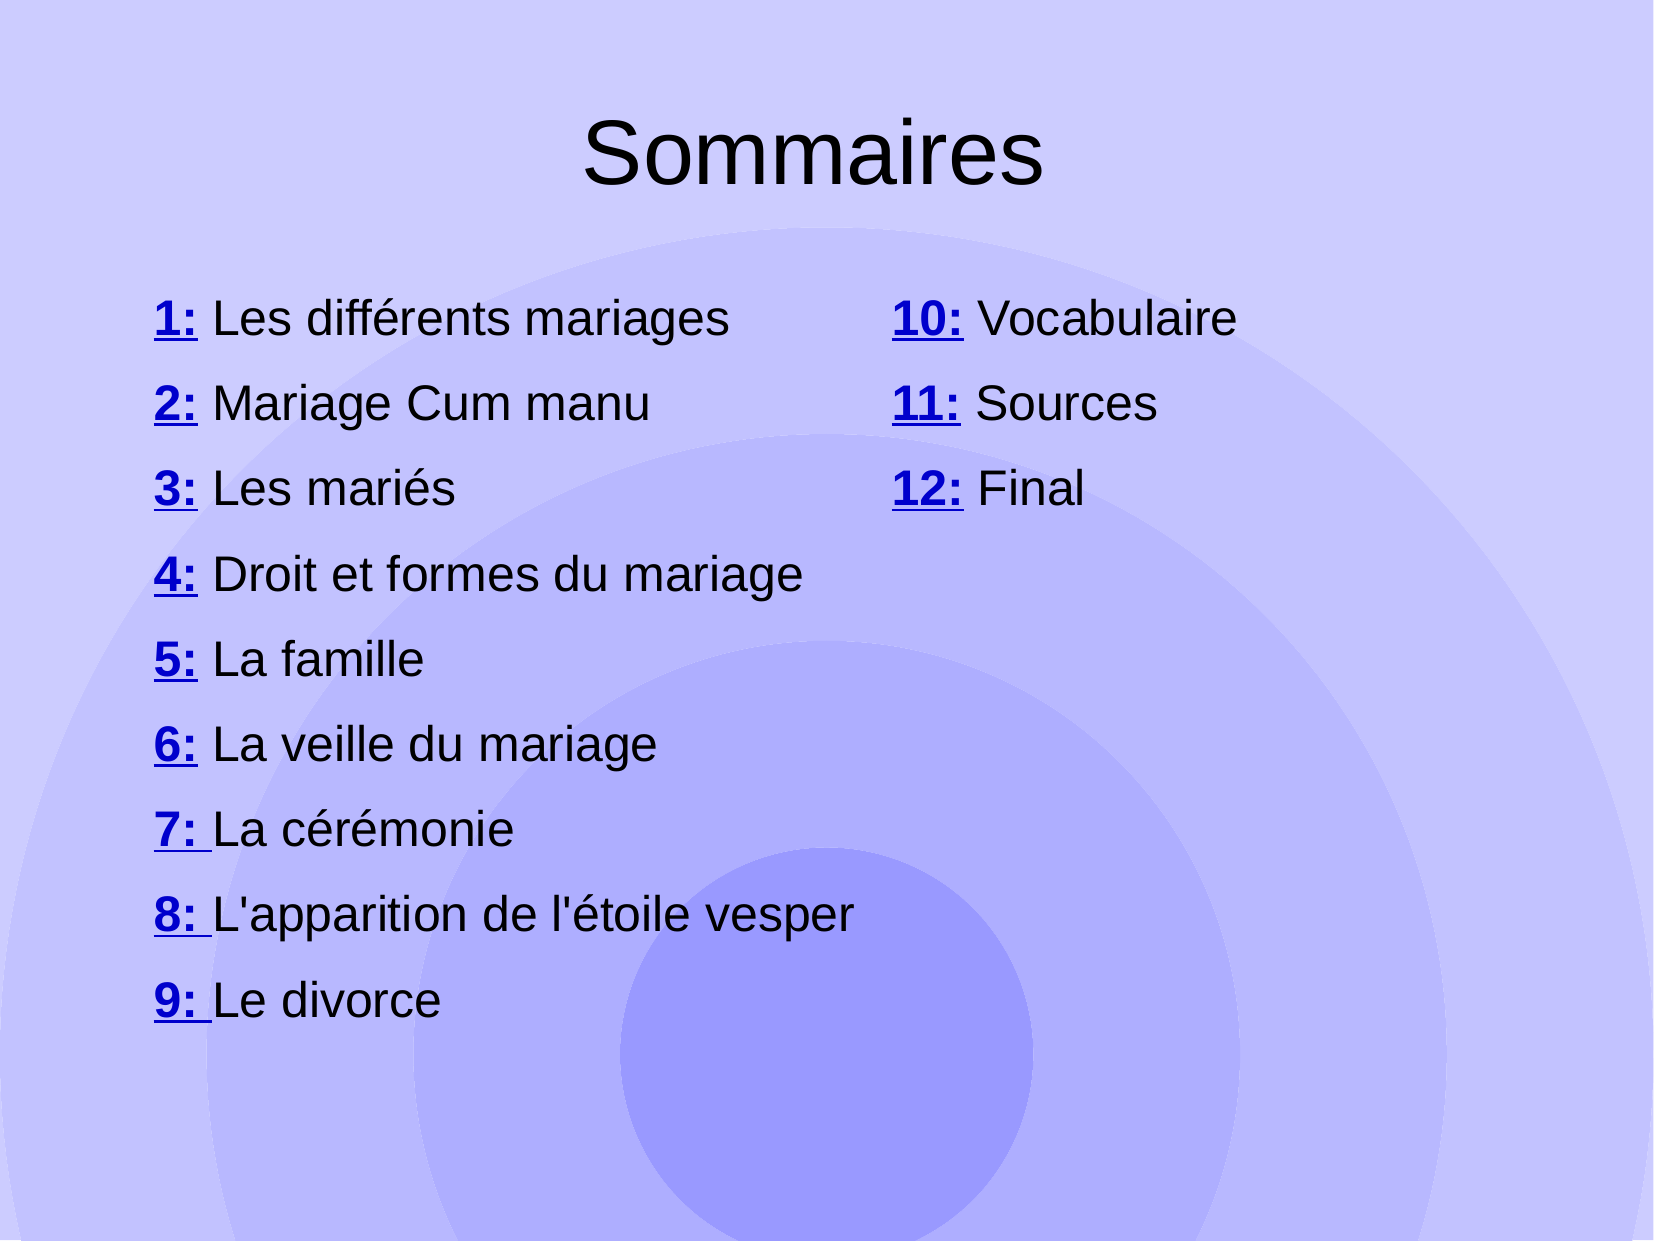

# Sommaires
1: Les différents mariages			10: Vocabulaire
2: Mariage Cum manu 				11: Sources
3: Les mariés						12: Final
4: Droit et formes du mariage
5: La famille
6: La veille du mariage
7: La cérémonie
8: L'apparition de l'étoile vesper
9: Le divorce